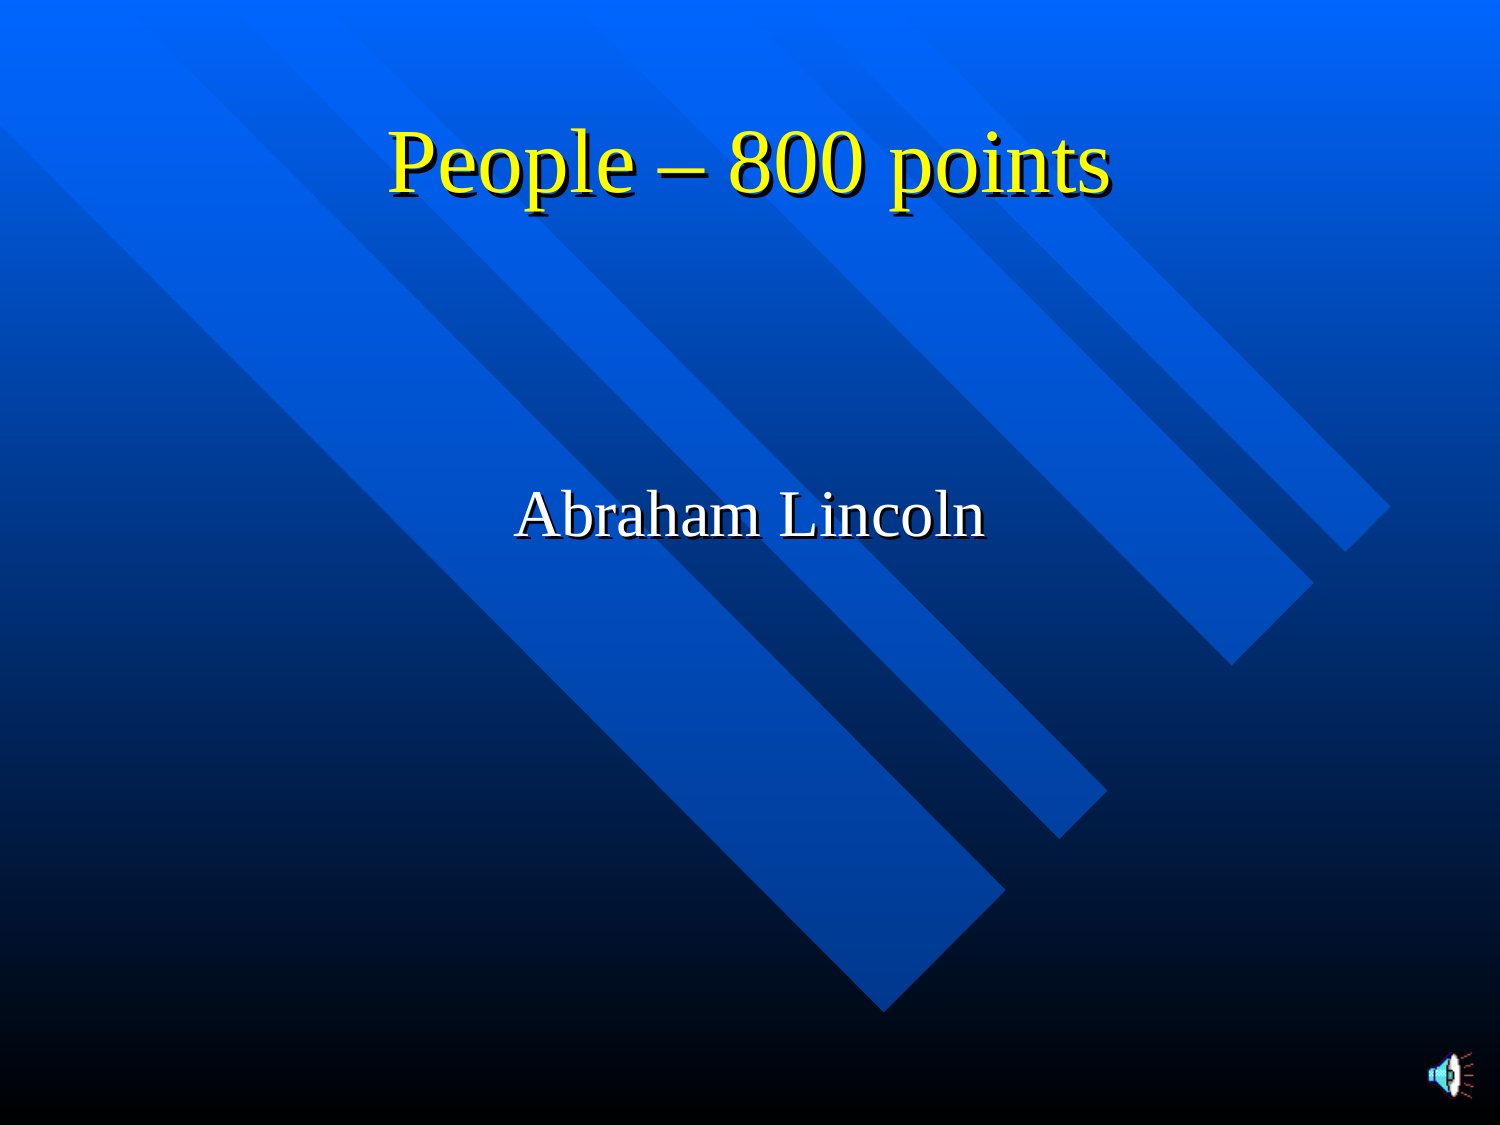

# People – 800 points
Abraham Lincoln